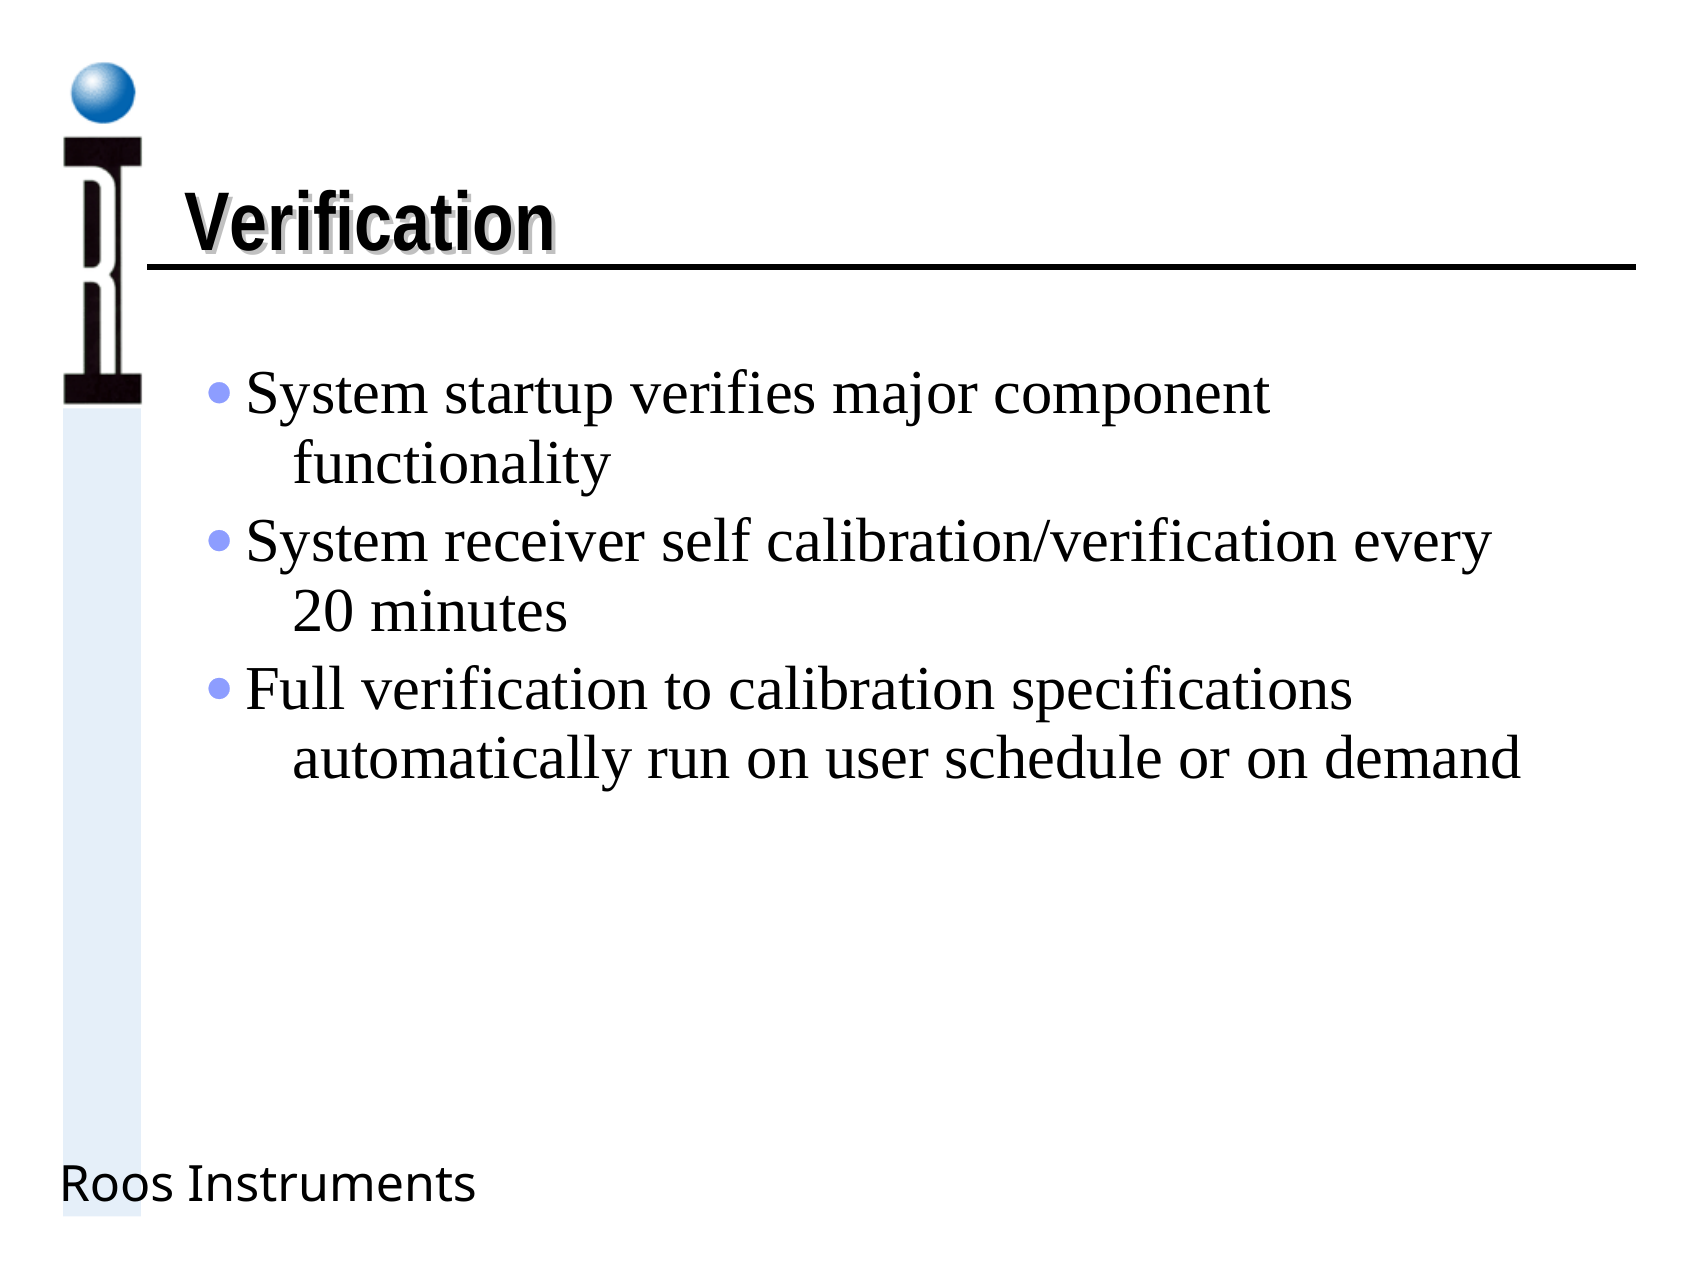

Verification
System startup verifies major component functionality
System receiver self calibration/verification every 20 minutes
Full verification to calibration specifications automatically run on user schedule or on demand